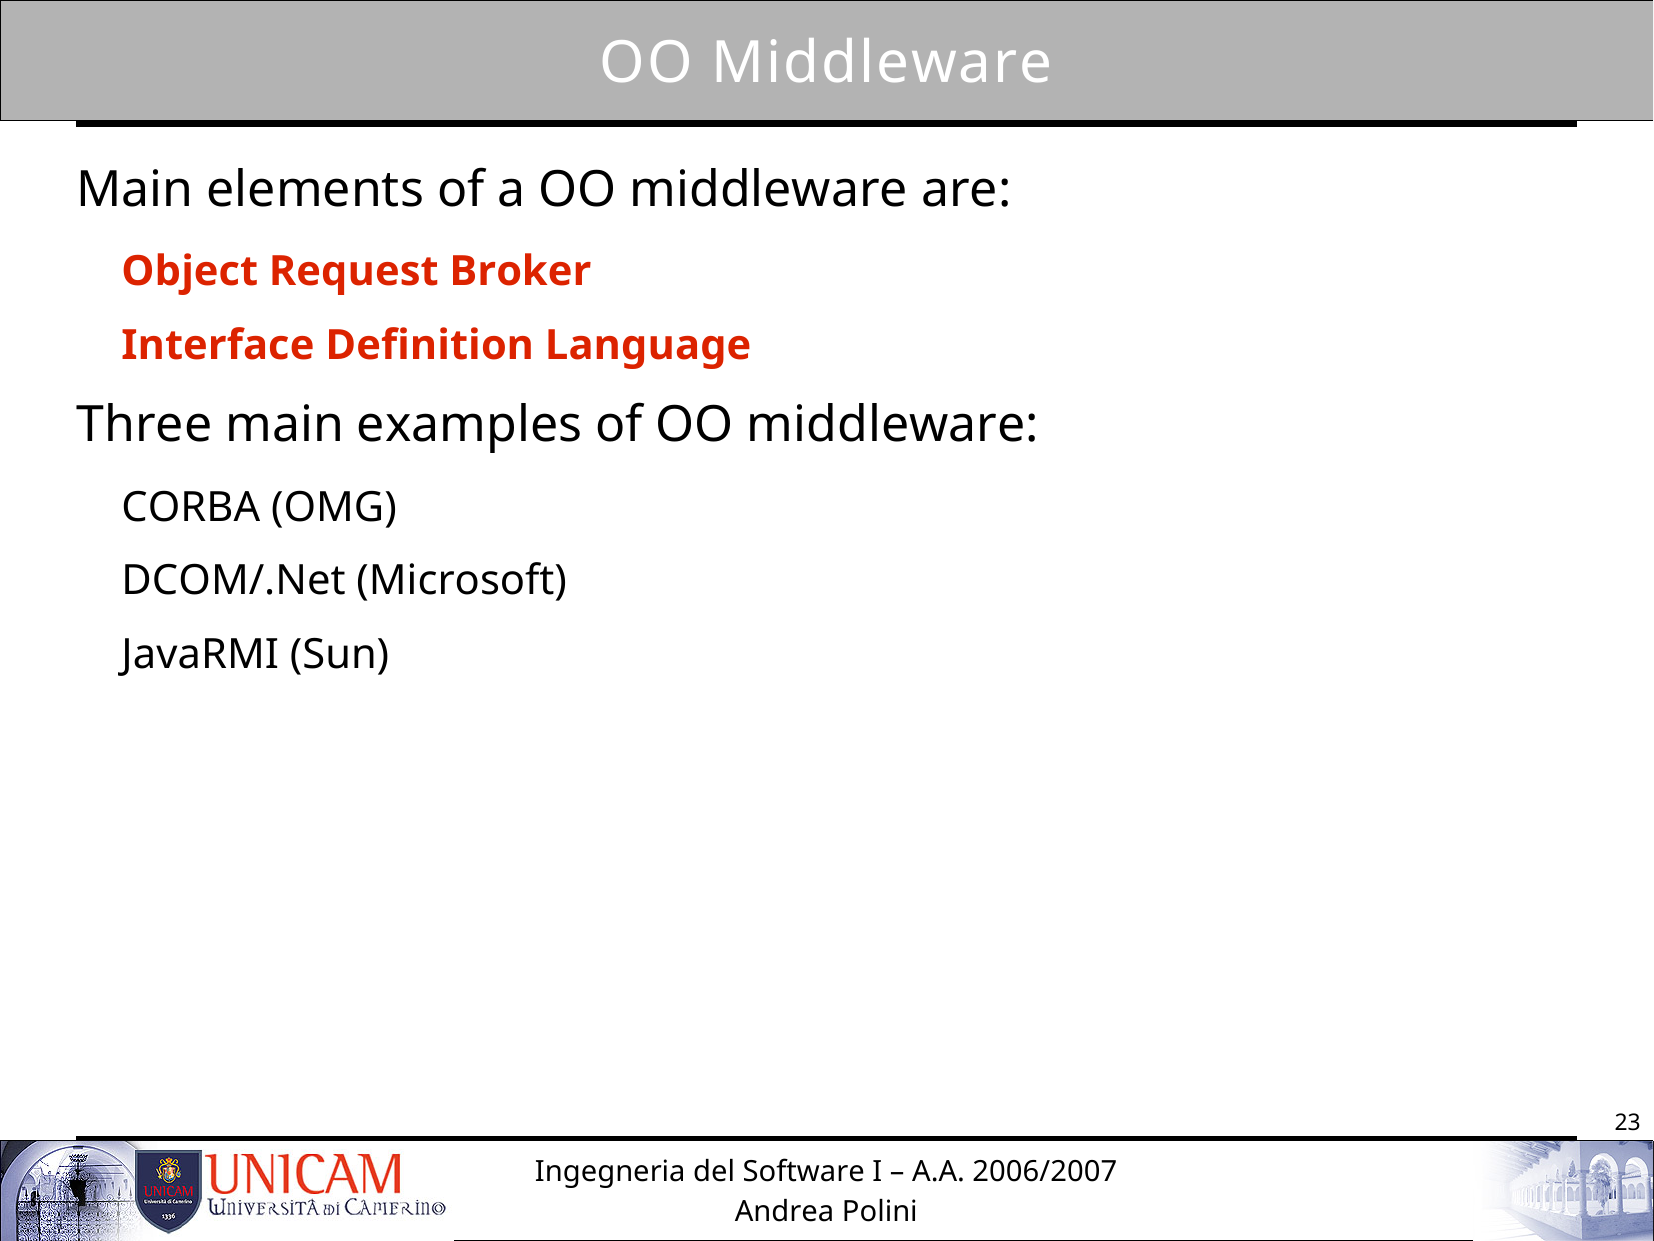

# OO Middleware
Main elements of a OO middleware are:
Object Request Broker
Interface Definition Language
Three main examples of OO middleware:
CORBA (OMG)
DCOM/.Net (Microsoft)
JavaRMI (Sun)
23